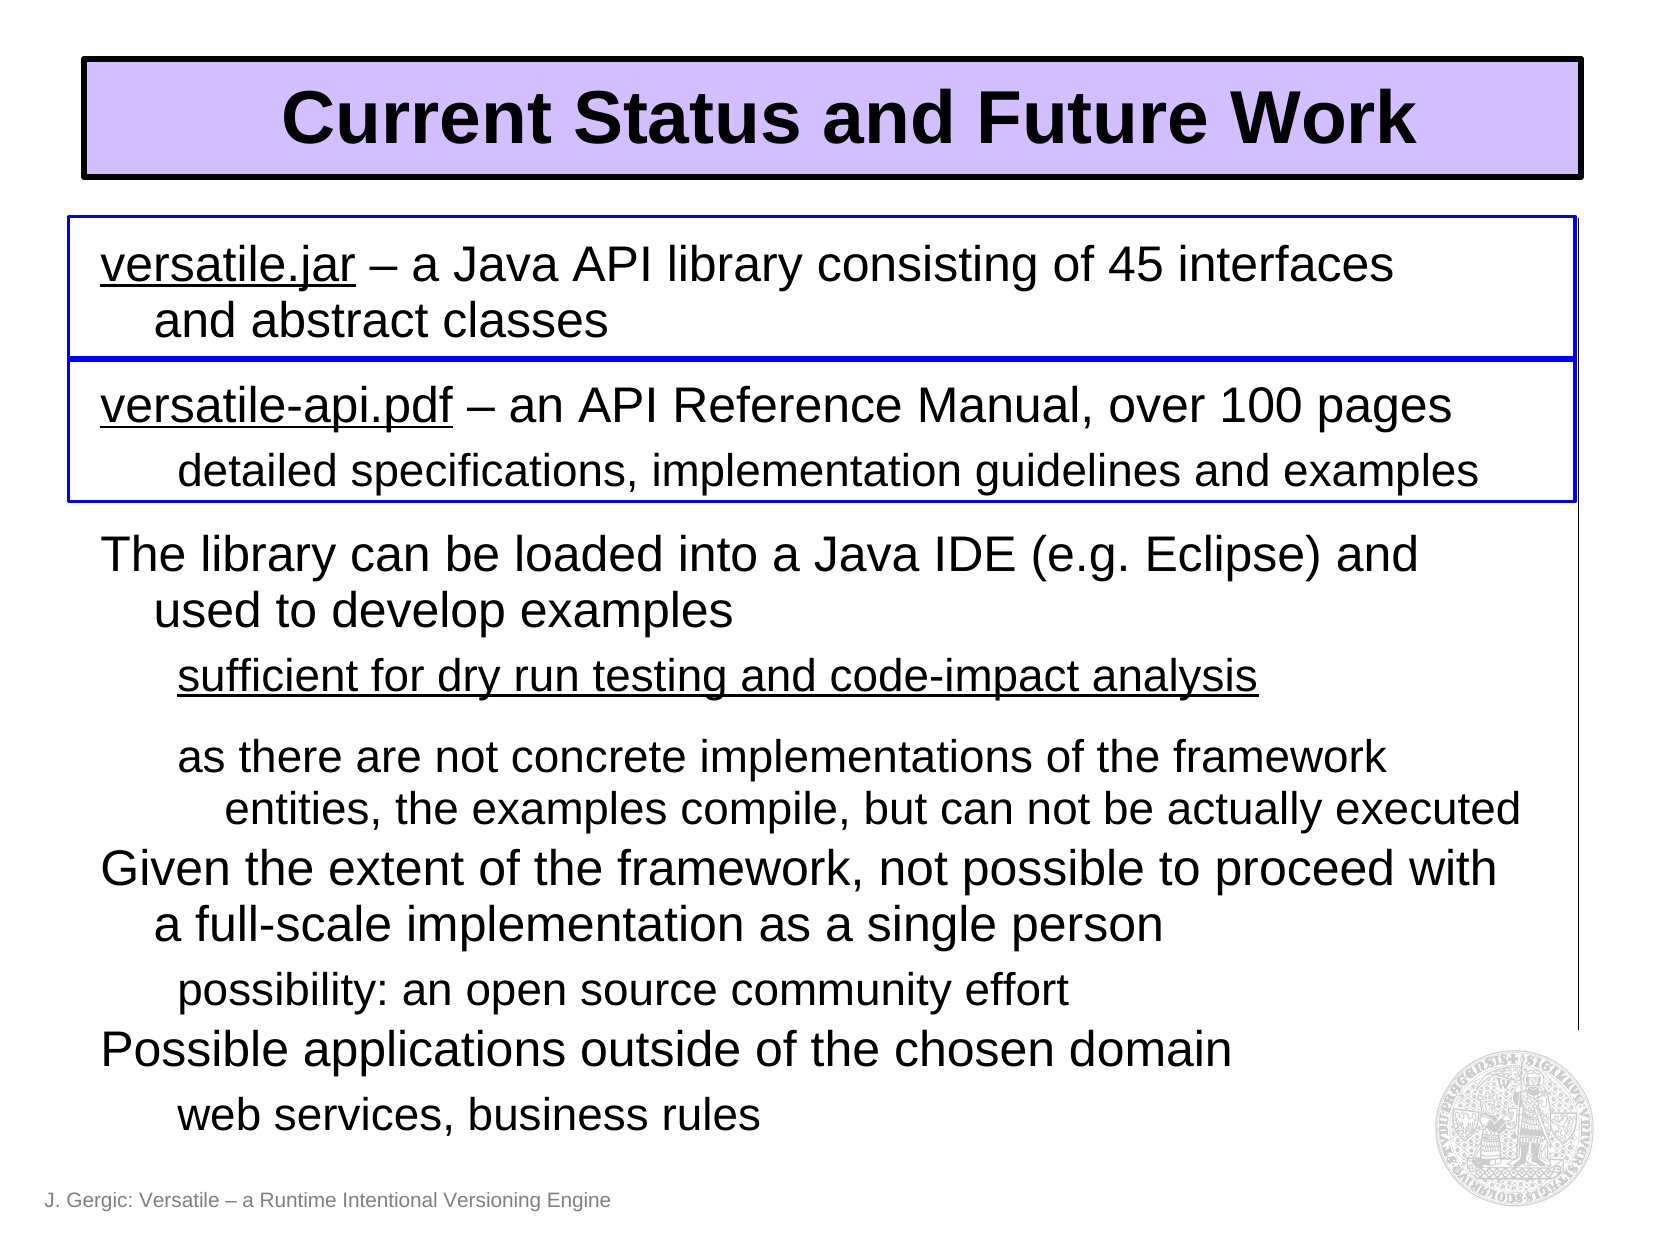

# Current Status and Future Work
versatile.jar – a Java API library consisting of 45 interfaces and abstract classes
versatile-api.pdf – an API Reference Manual, over 100 pages
detailed specifications, implementation guidelines and examples
The library can be loaded into a Java IDE (e.g. Eclipse) and used to develop examples
sufficient for dry run testing and code-impact analysis
as there are not concrete implementations of the framework entities, the examples compile, but can not be actually executed
Given the extent of the framework, not possible to proceed with a full-scale implementation as a single person
possibility: an open source community effort
Possible applications outside of the chosen domain
web services, business rules